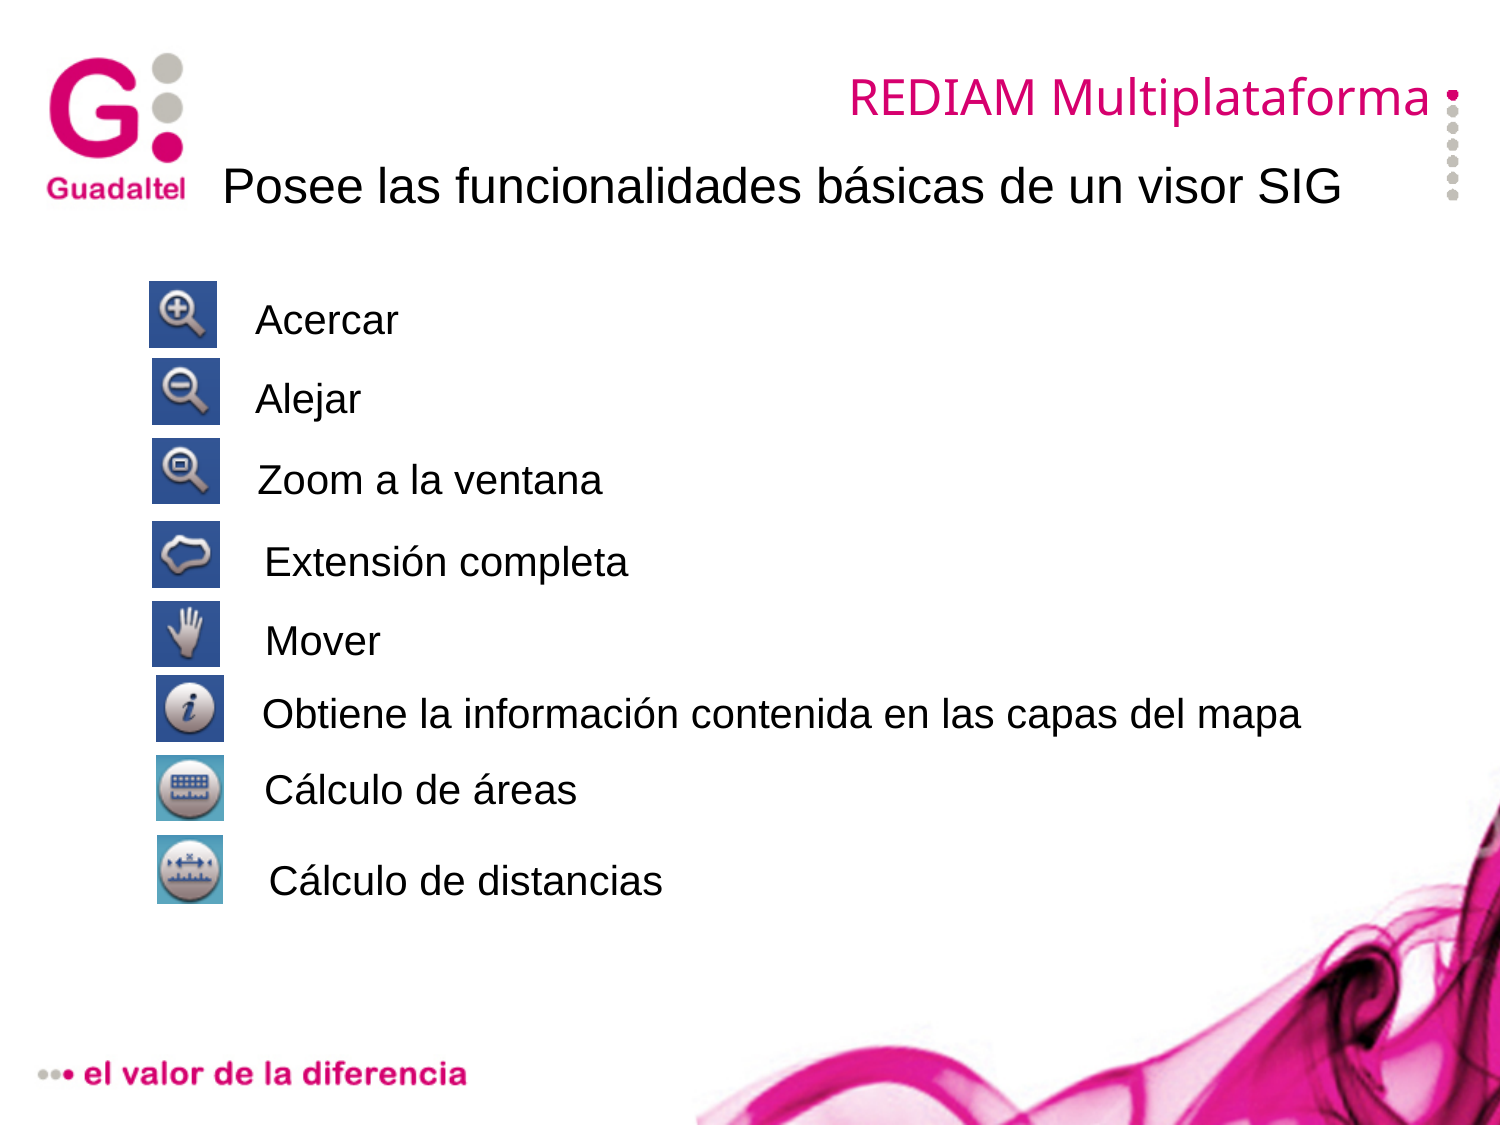

REDIAM Multiplataforma
Posee las funcionalidades básicas de un visor SIG
Acercar
Alejar
Zoom a la ventana
Extensión completa
Mover
Obtiene la información contenida en las capas del mapa
Cálculo de áreas
Cálculo de distancias